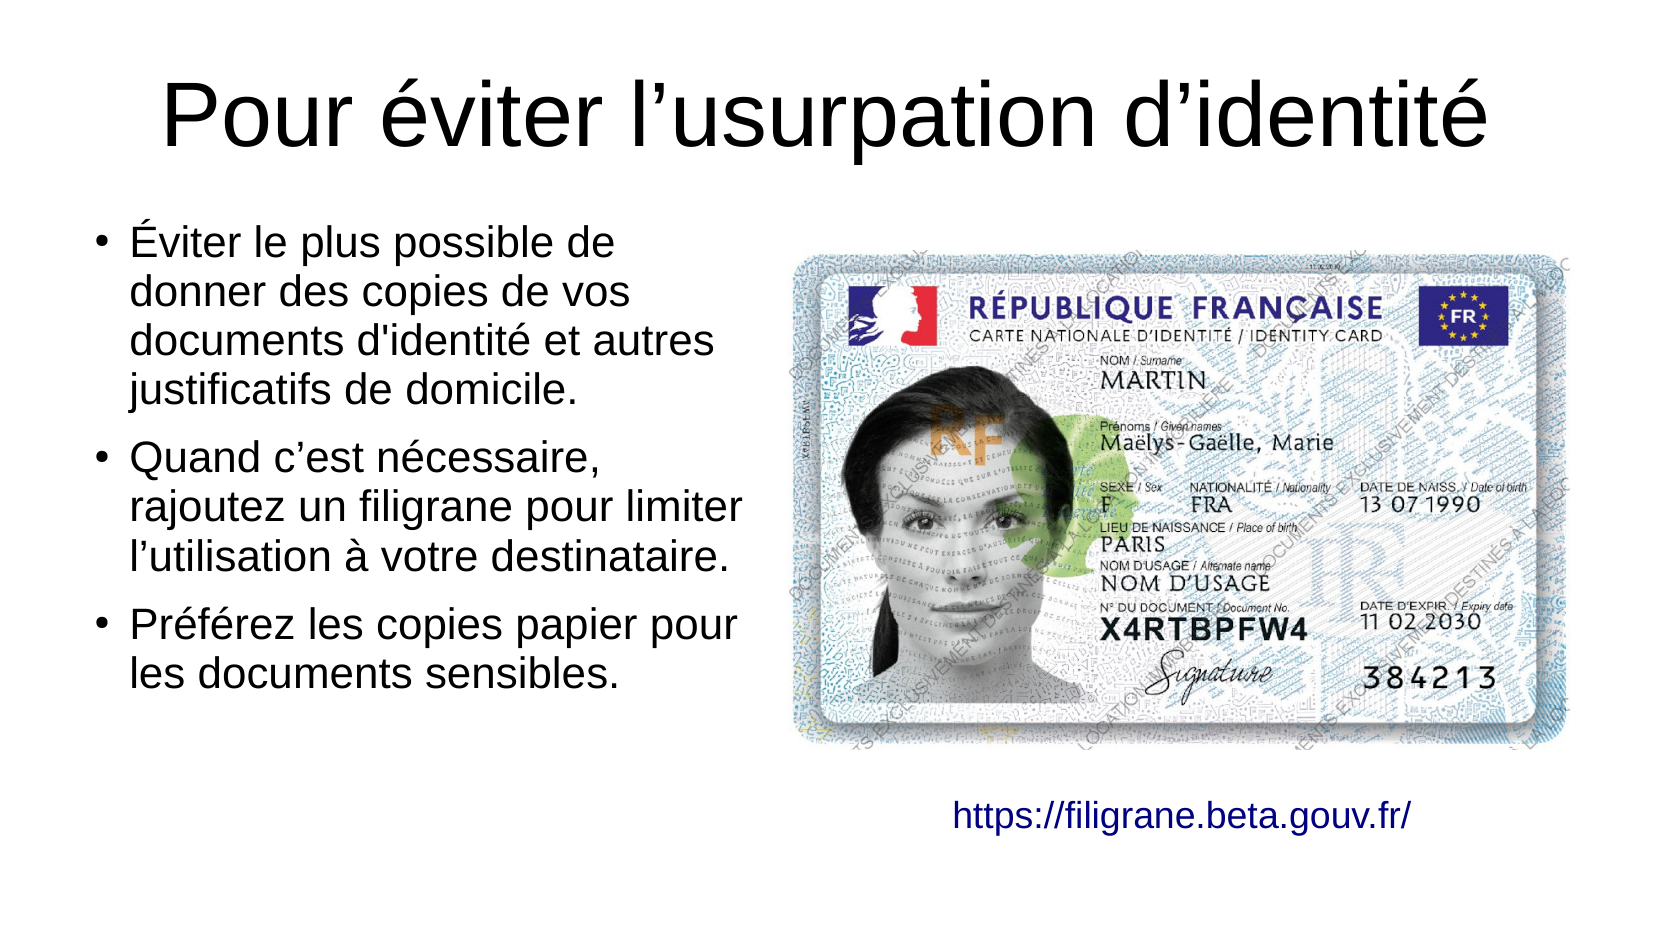

# Pour éviter l’usurpation d’identité
Éviter le plus possible de donner des copies de vos documents d'identité et autres justificatifs de domicile.
Quand c’est nécessaire, rajoutez un filigrane pour limiter l’utilisation à votre destinataire.
Préférez les copies papier pour les documents sensibles.
https://filigrane.beta.gouv.fr/